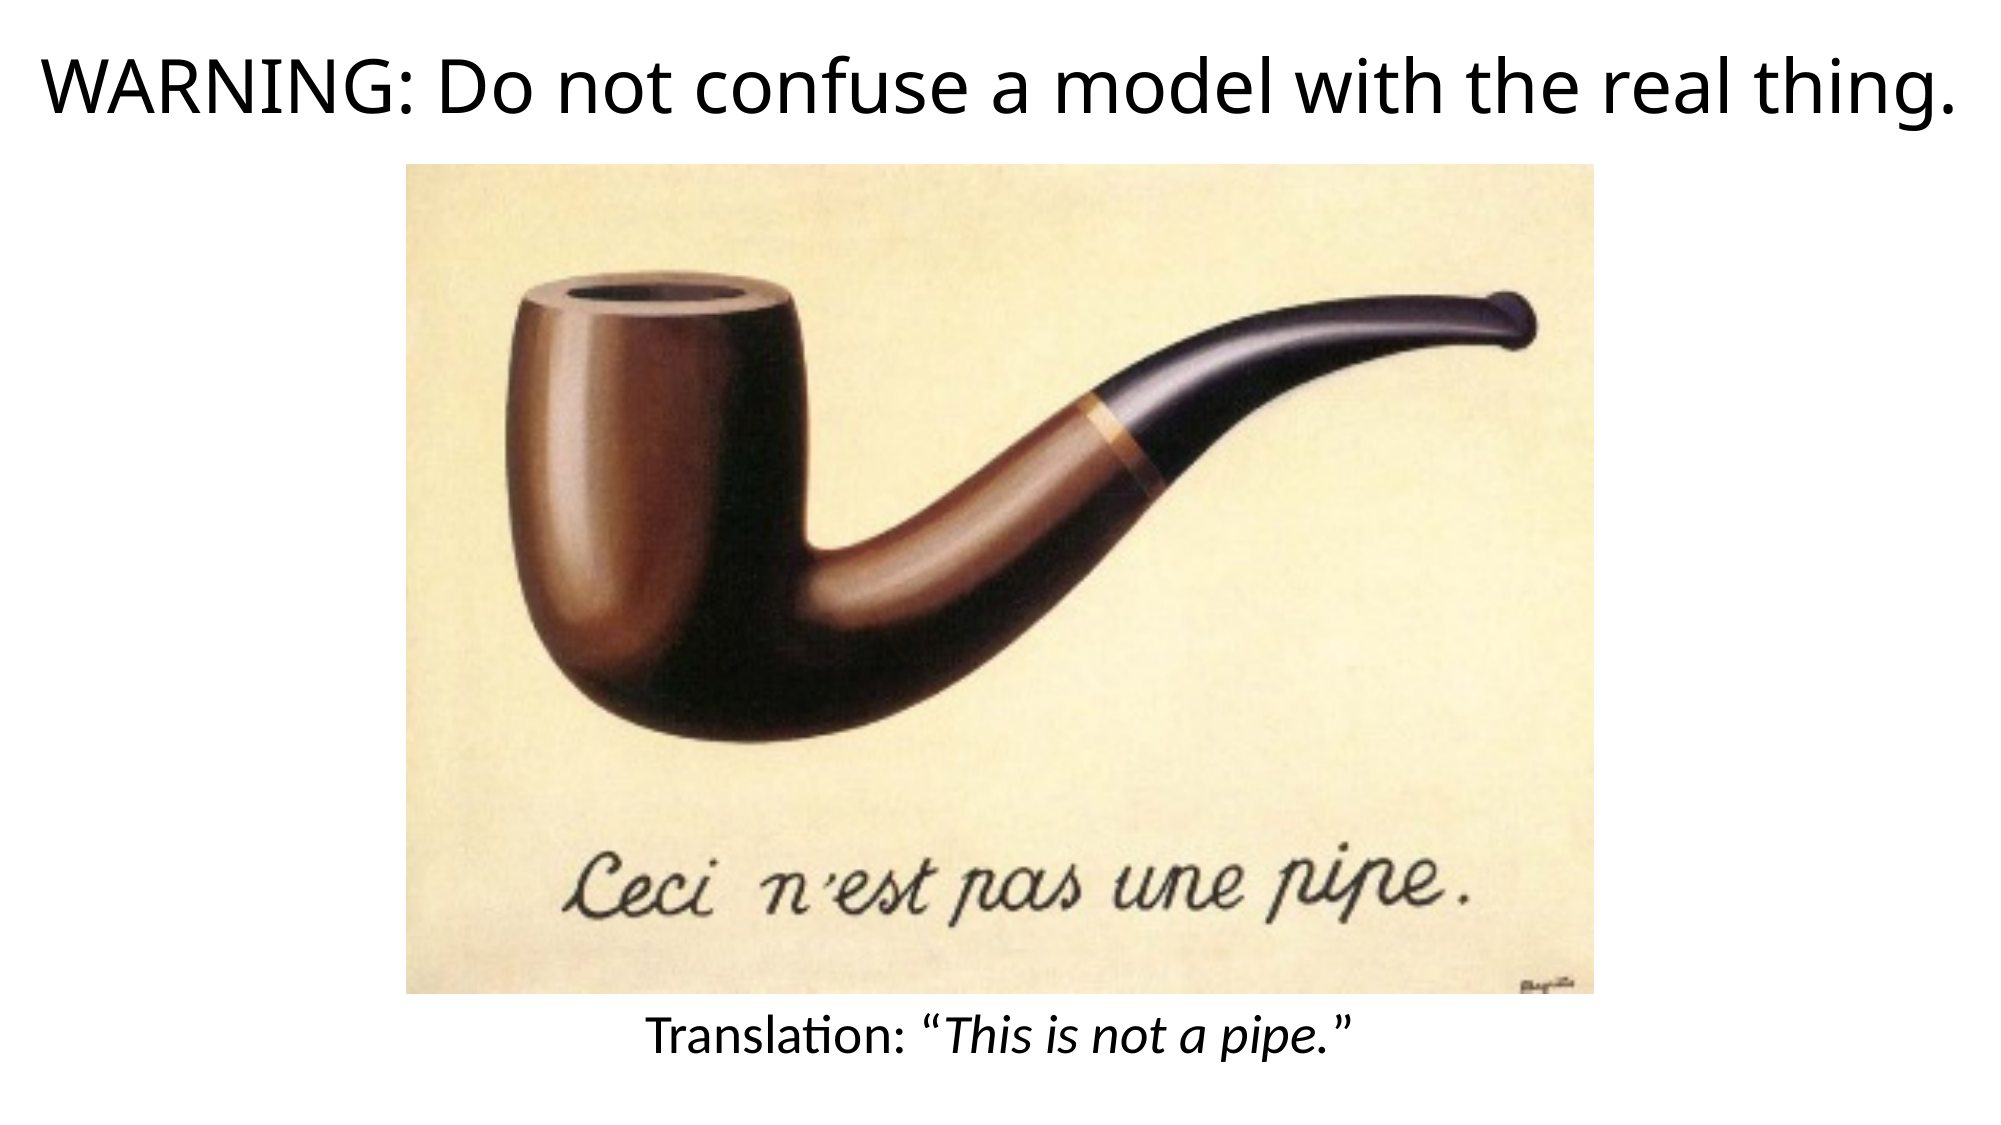

# WARNING: Do not confuse a model with the real thing.
Translation: “This is not a pipe.”
“The Treachery of Images ... is a 1929 painting by surrealist painter René Magritte.” - https://en.wikipedia.org/wiki/The_Treachery_of_Images